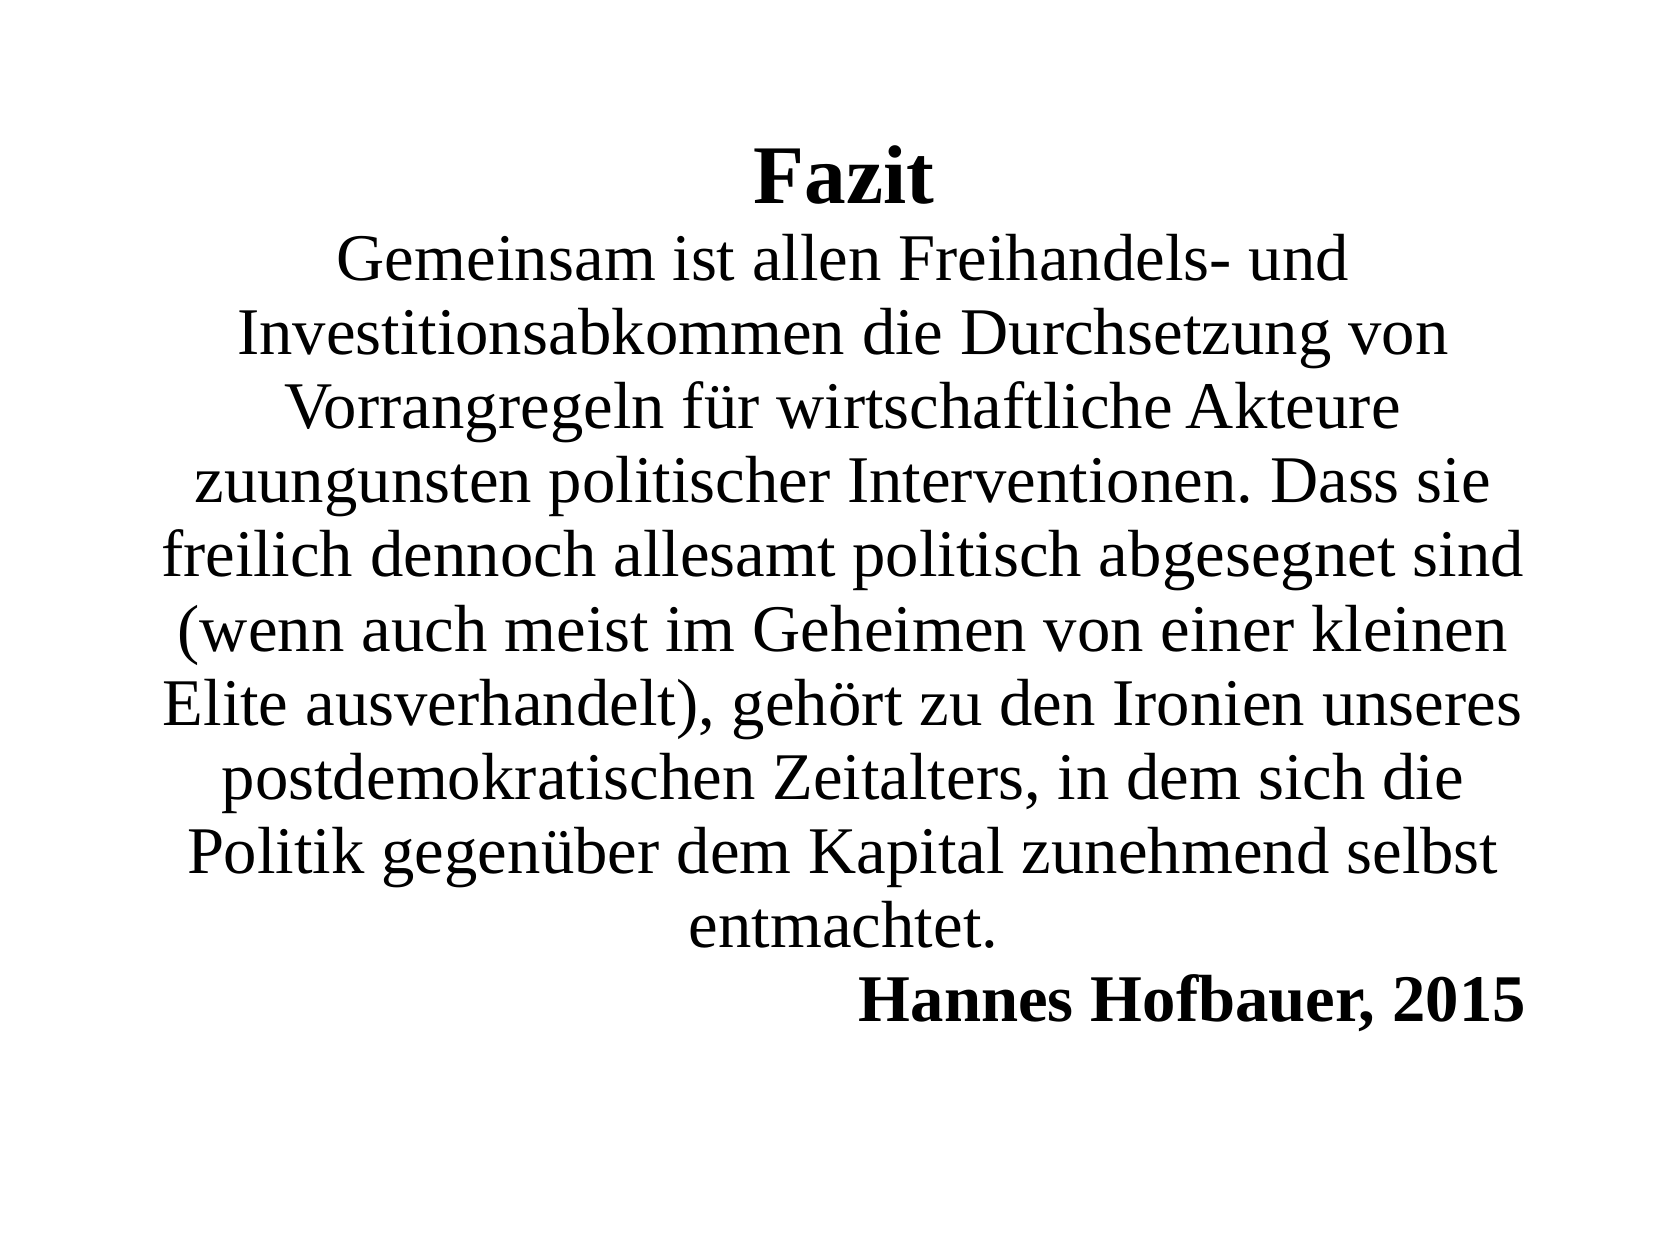

Fazit
Gemeinsam ist allen Freihandels- und Investitionsabkommen die Durchsetzung von Vorrangregeln für wirtschaftliche Akteure zuungunsten politischer Interventionen. Dass sie freilich dennoch allesamt politisch abgesegnet sind (wenn auch meist im Geheimen von einer kleinen Elite ausverhandelt), gehört zu den Ironien unseres
postdemokratischen Zeitalters, in dem sich die Politik gegenüber dem Kapital zunehmend selbst entmachtet.
Hannes Hofbauer, 2015